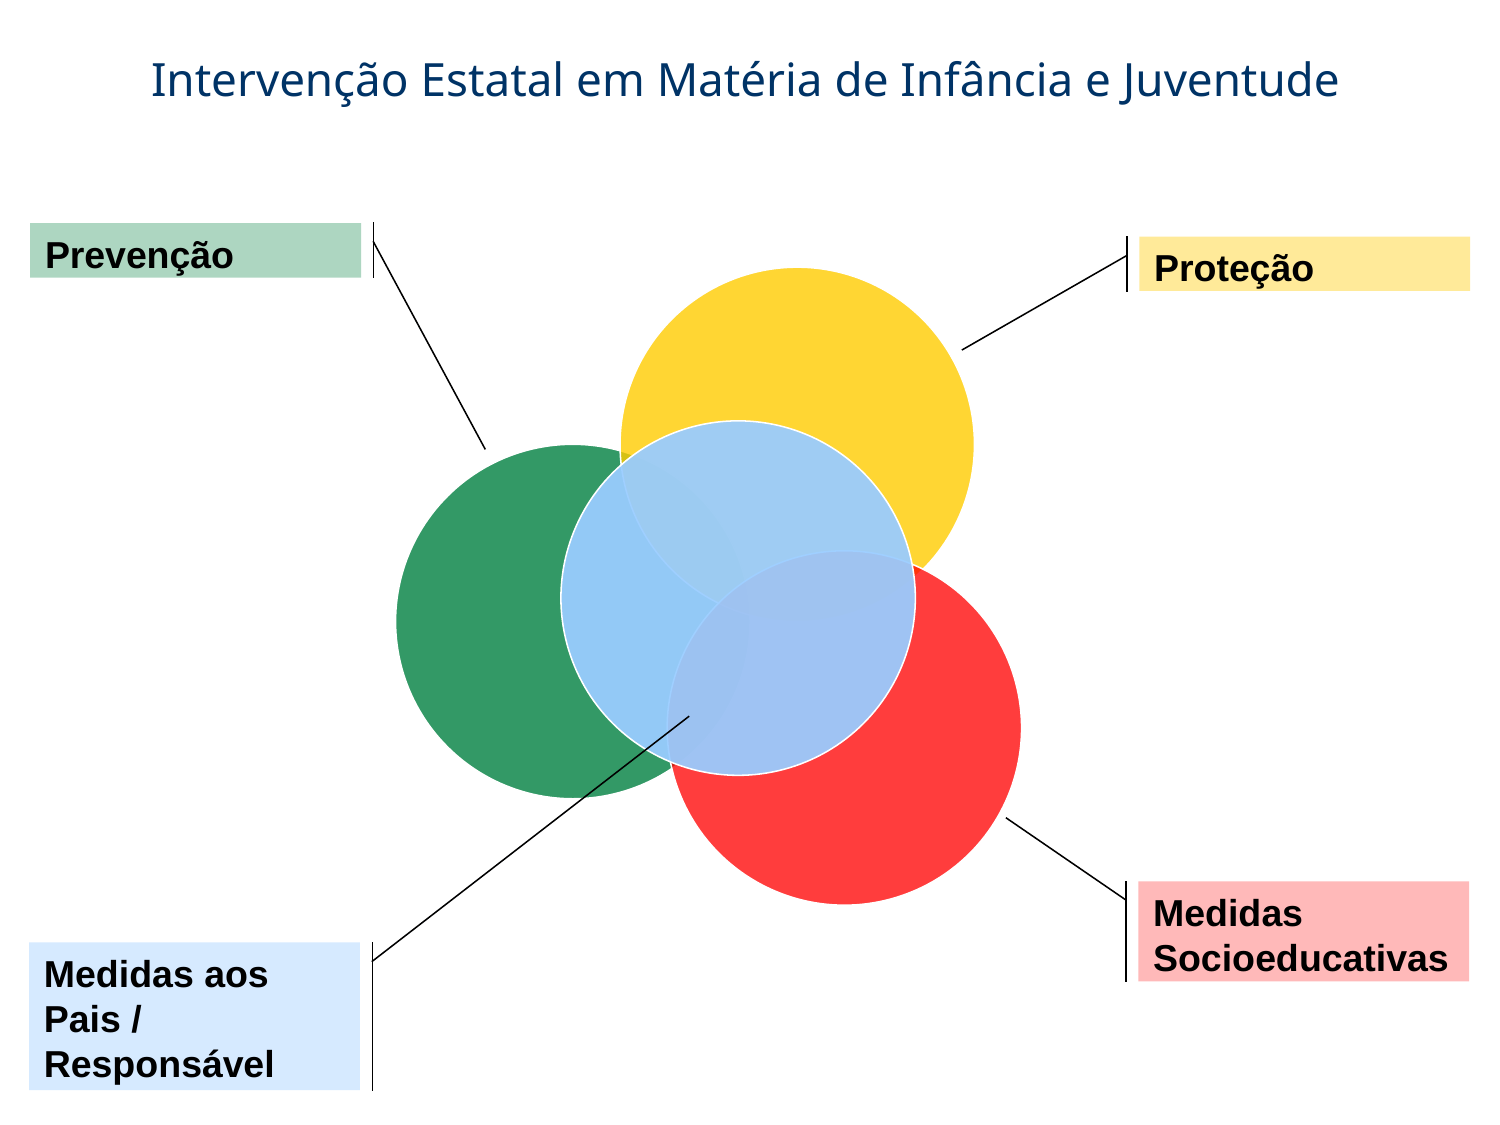

Intervenção Estatal em Matéria de Infância e Juventude
Prevenção
Proteção
Medidas
Socioeducativas
Medidas aos Pais / Responsável